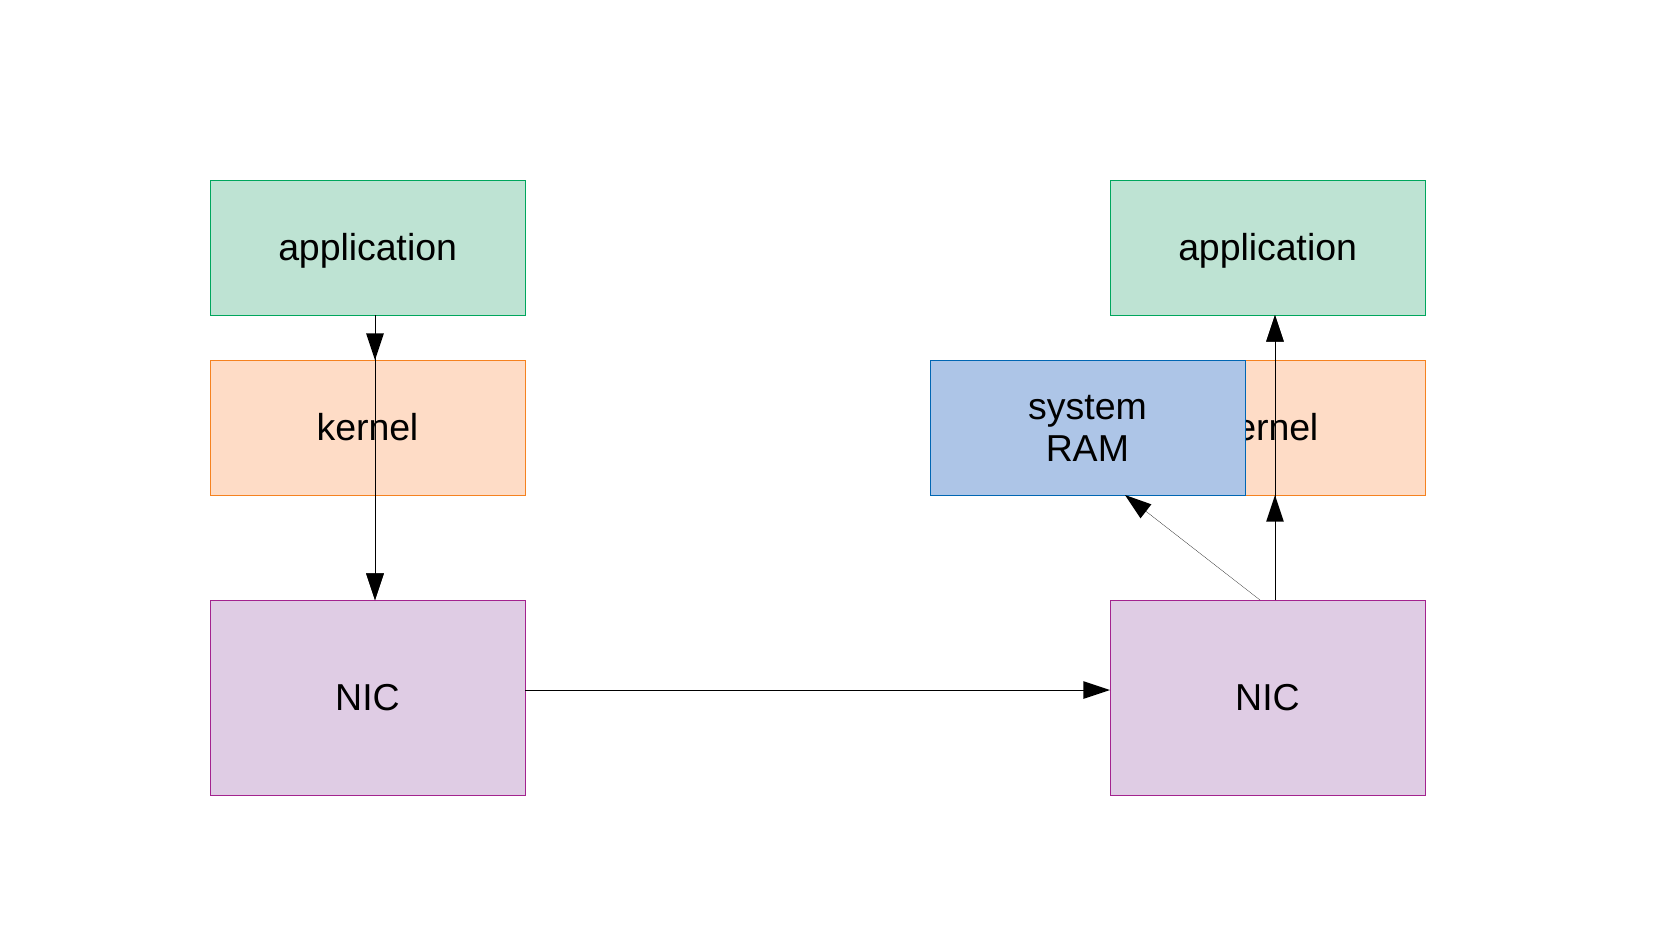

application
application
kernel
system
RAM
kernel
NIC
NIC